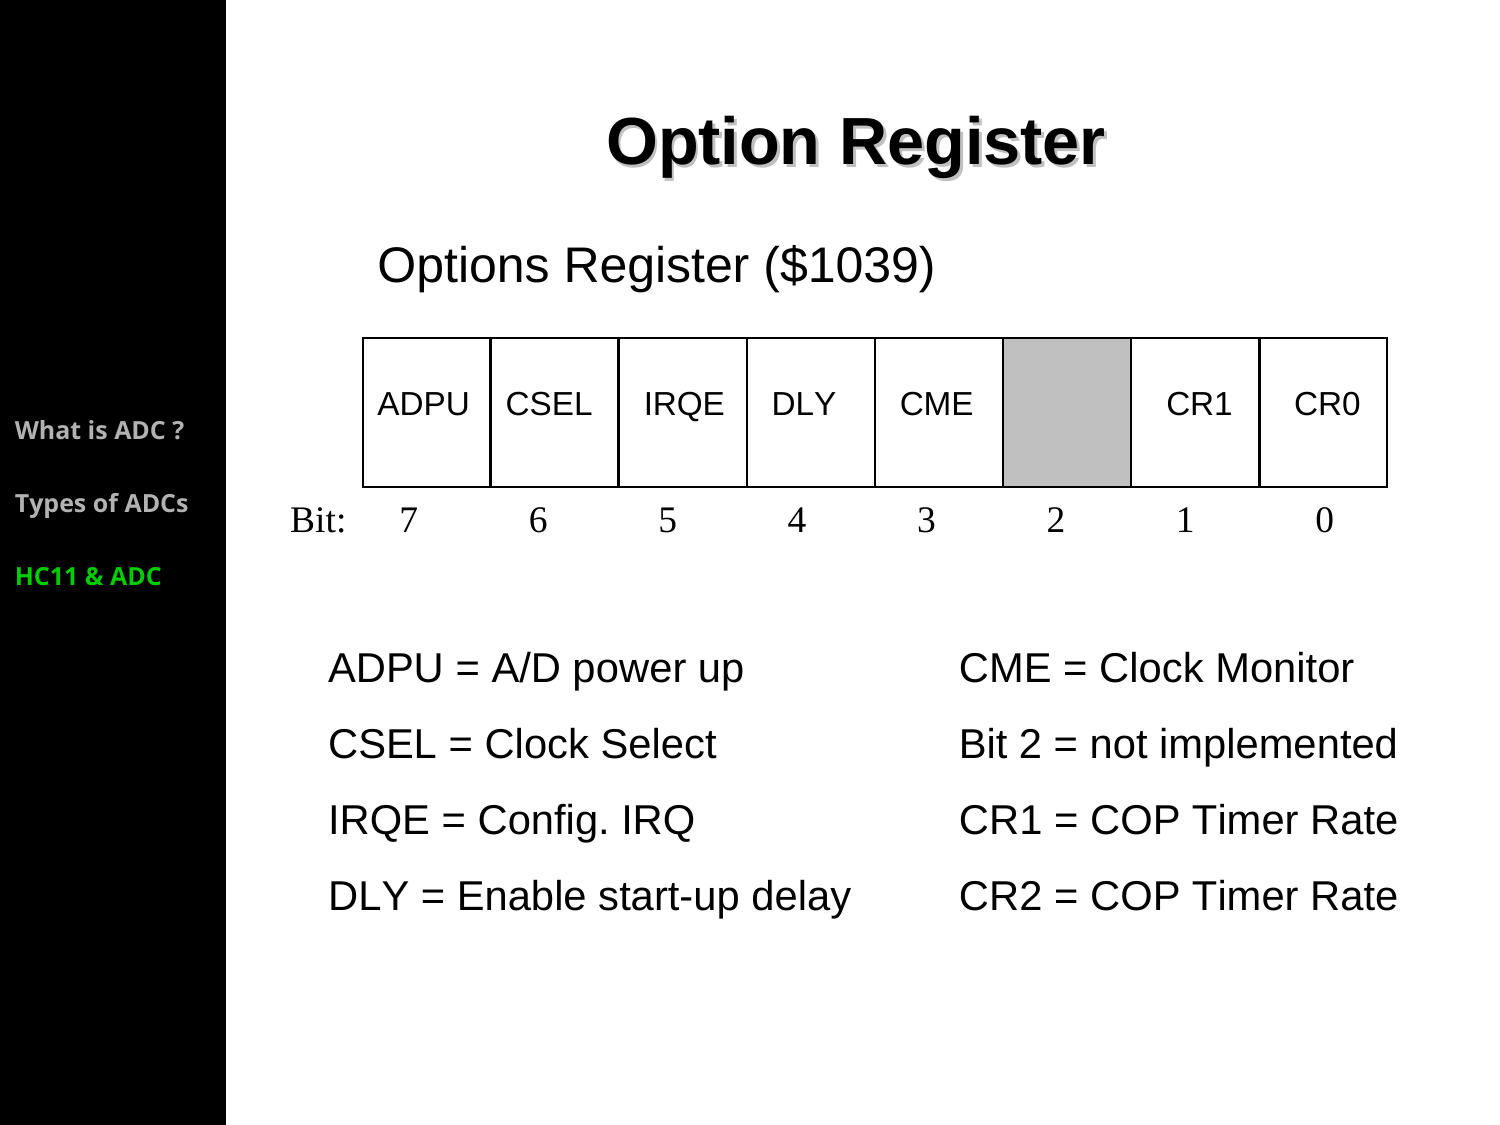

What is ADC ?
Types of ADCs
HC11 & ADC
Option Register
Options Register ($1039)
ADPU
CSEL
IRQE
DLY
CME
CR1
CR0
Bit:
7
6
5
4
3
2
1
0
ADPU = A/D power up
CSEL = Clock Select
IRQE = Config. IRQ
DLY = Enable start-up delay
CME = Clock Monitor
Bit 2 = not implemented
CR1 = COP Timer Rate
CR2 = COP Timer Rate